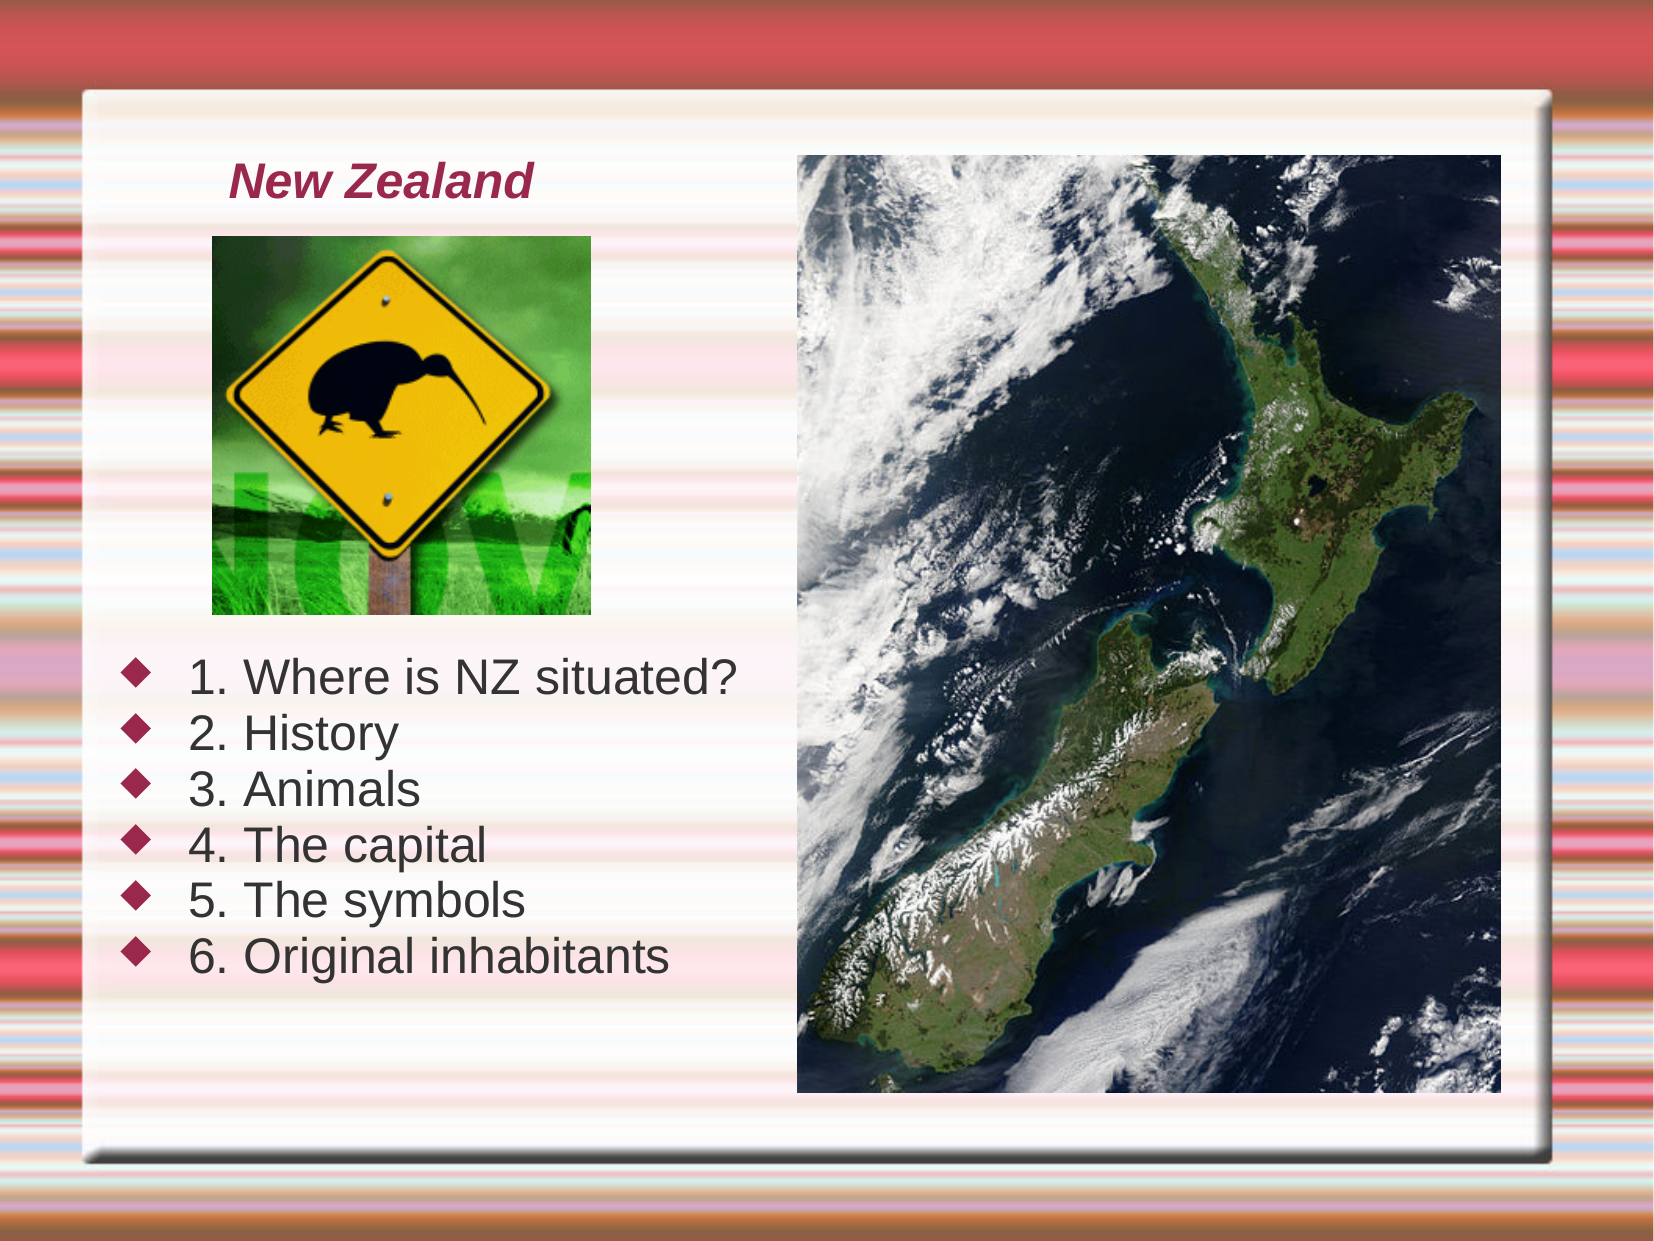

# New Zealand
1. Where is NZ situated?
2. History
3. Animals
4. The capital
5. The symbols
6. Original inhabitants